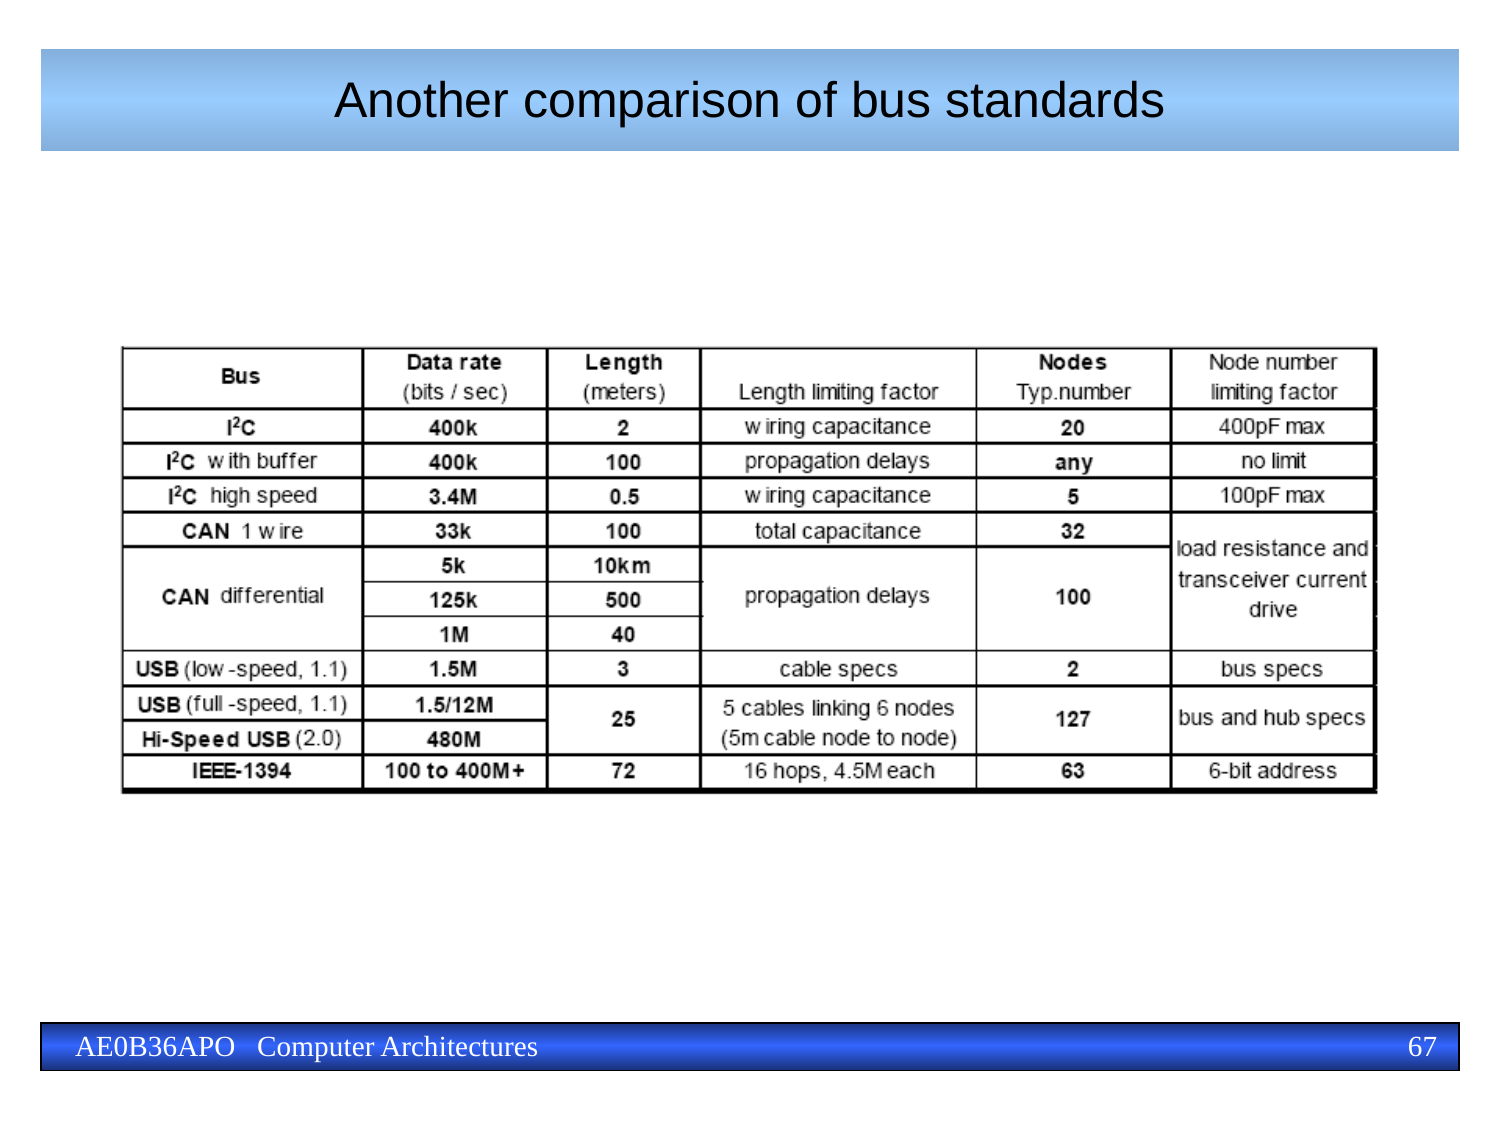

# Another comparison of bus standards
AE0B36APO Computer Architectures
67